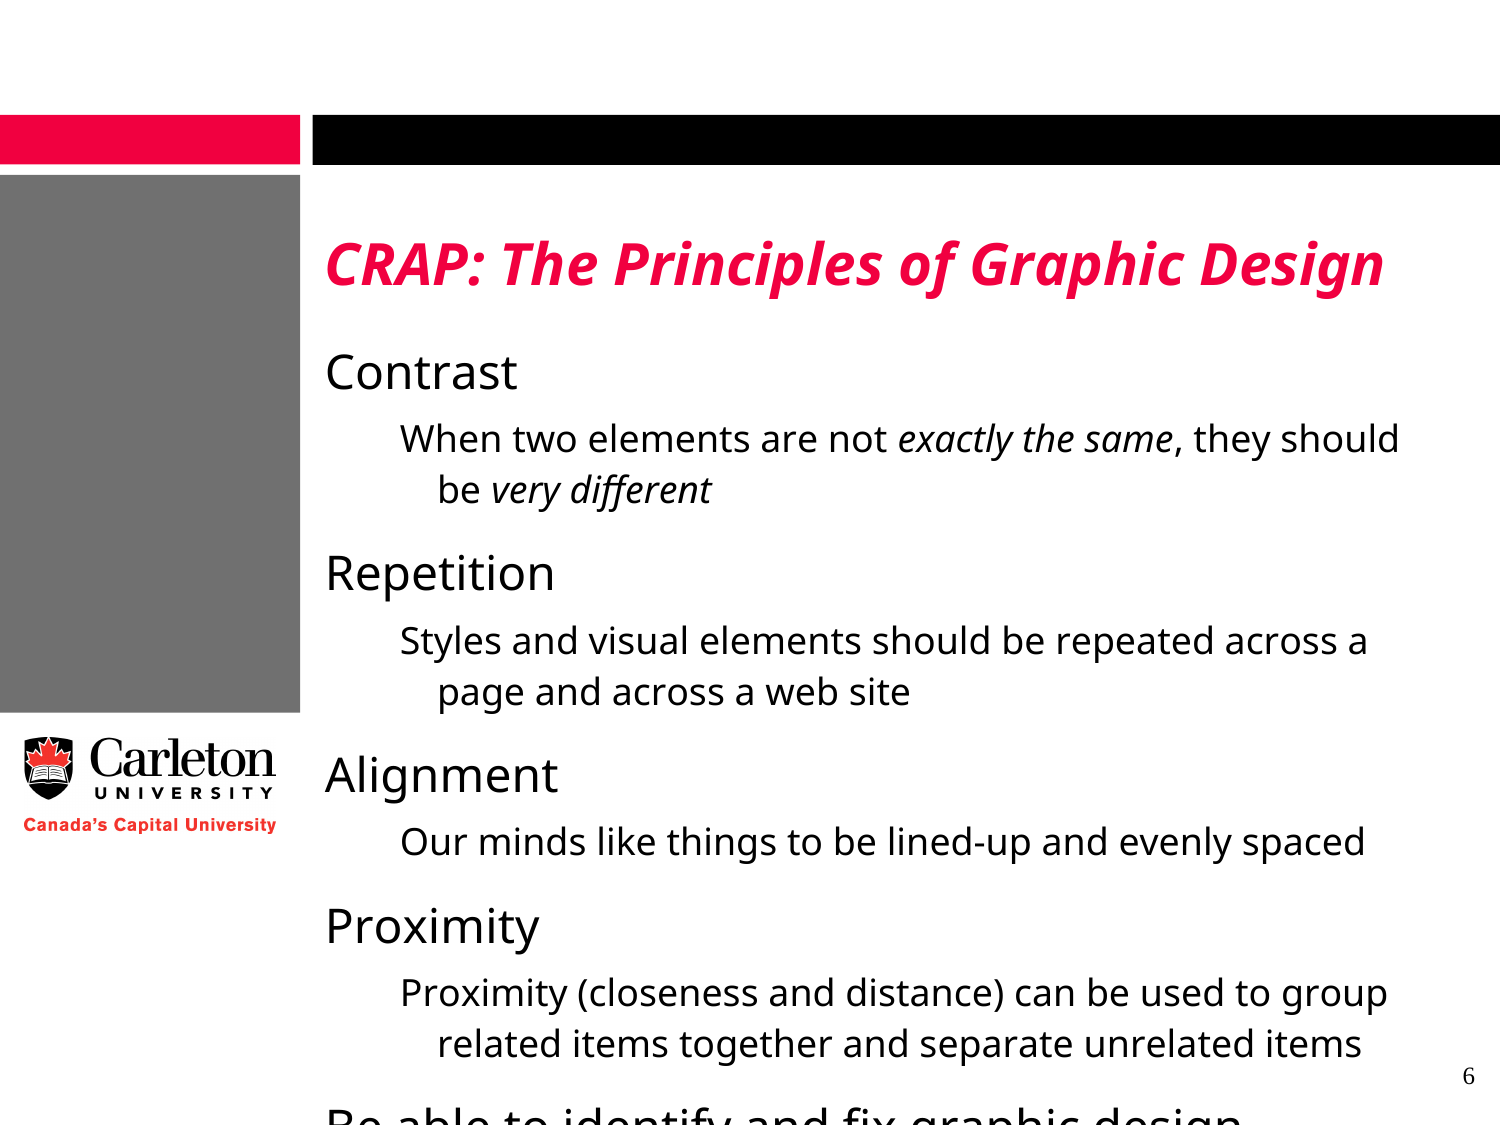

# CRAP: The Principles of Graphic Design
Contrast
When two elements are not exactly the same, they should be very different
Repetition
Styles and visual elements should be repeated across a page and across a web site
Alignment
Our minds like things to be lined-up and evenly spaced
Proximity
Proximity (closeness and distance) can be used to group related items together and separate unrelated items
Be able to identify and fix graphic design problems
6